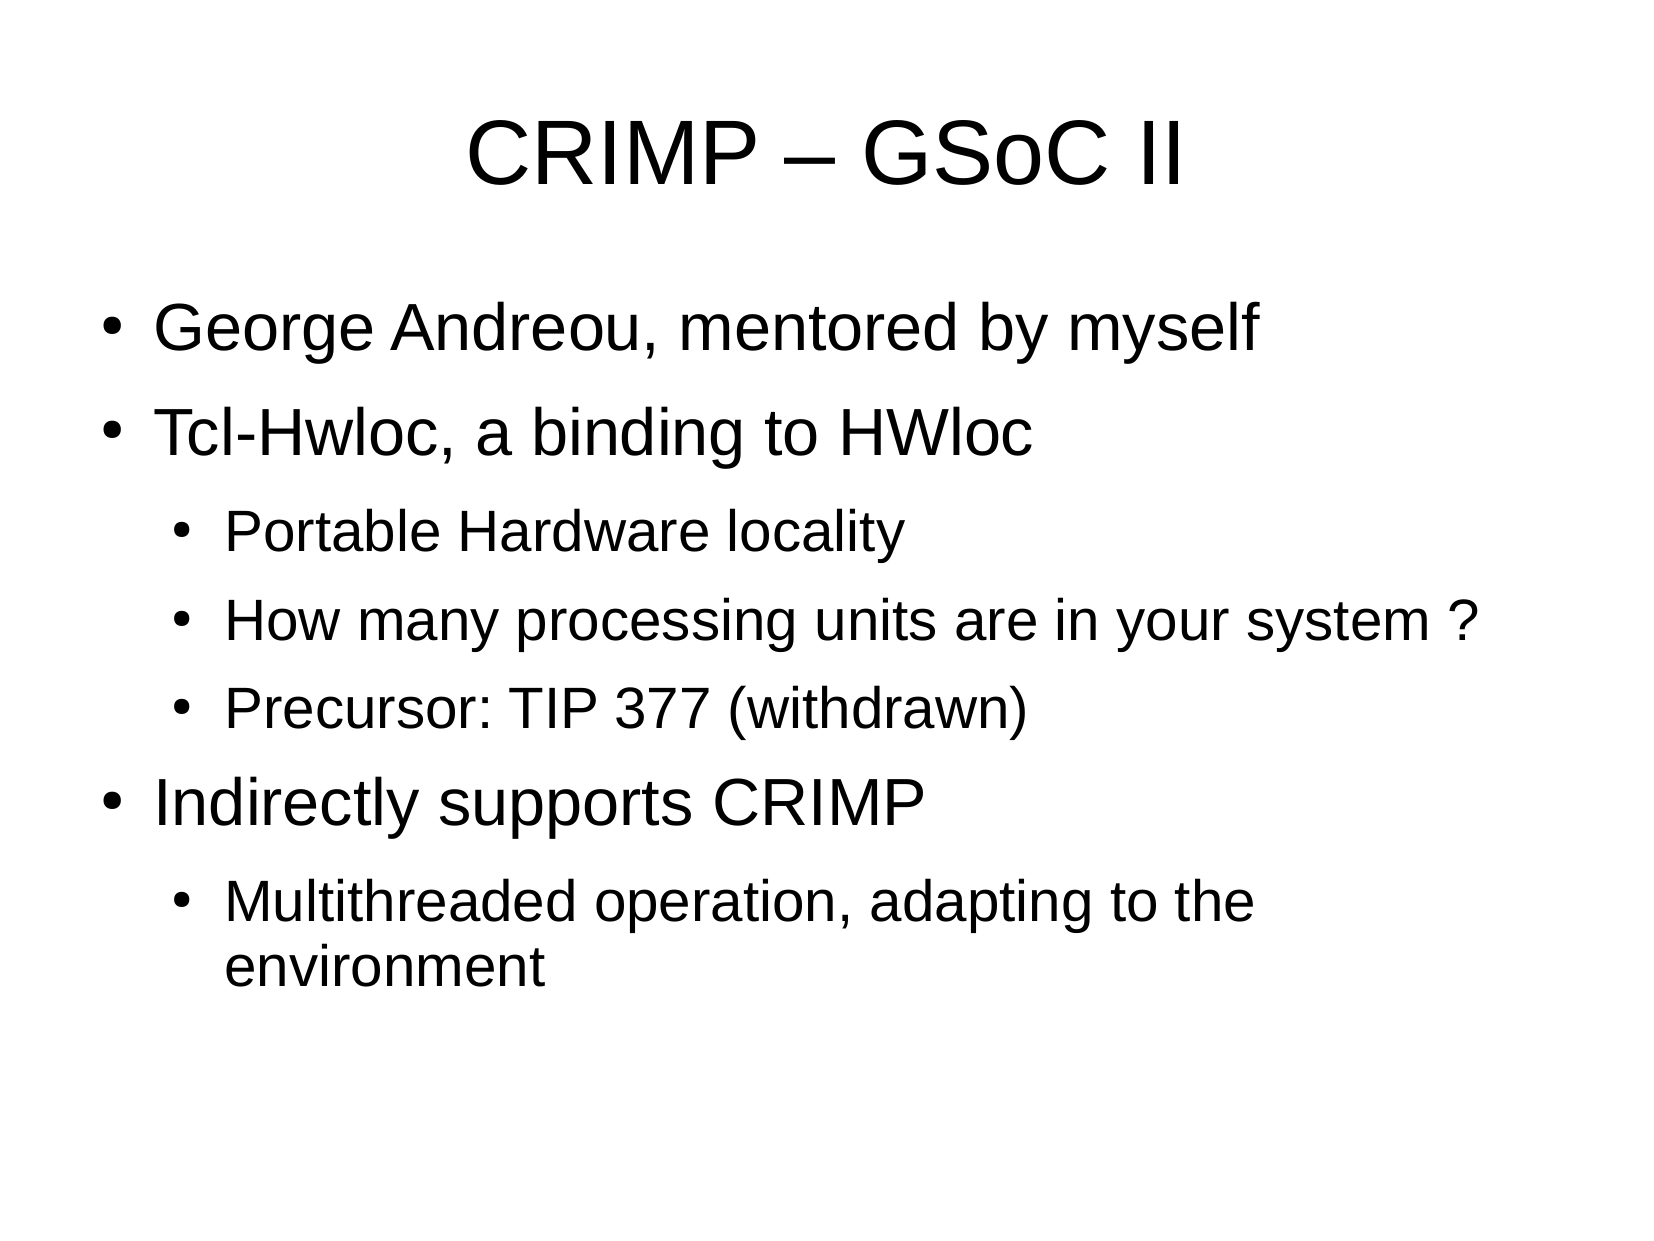

# CRIMP – GSoC II
George Andreou, mentored by myself
Tcl-Hwloc, a binding to HWloc
Portable Hardware locality
How many processing units are in your system ?
Precursor: TIP 377 (withdrawn)
Indirectly supports CRIMP
Multithreaded operation, adapting to the environment